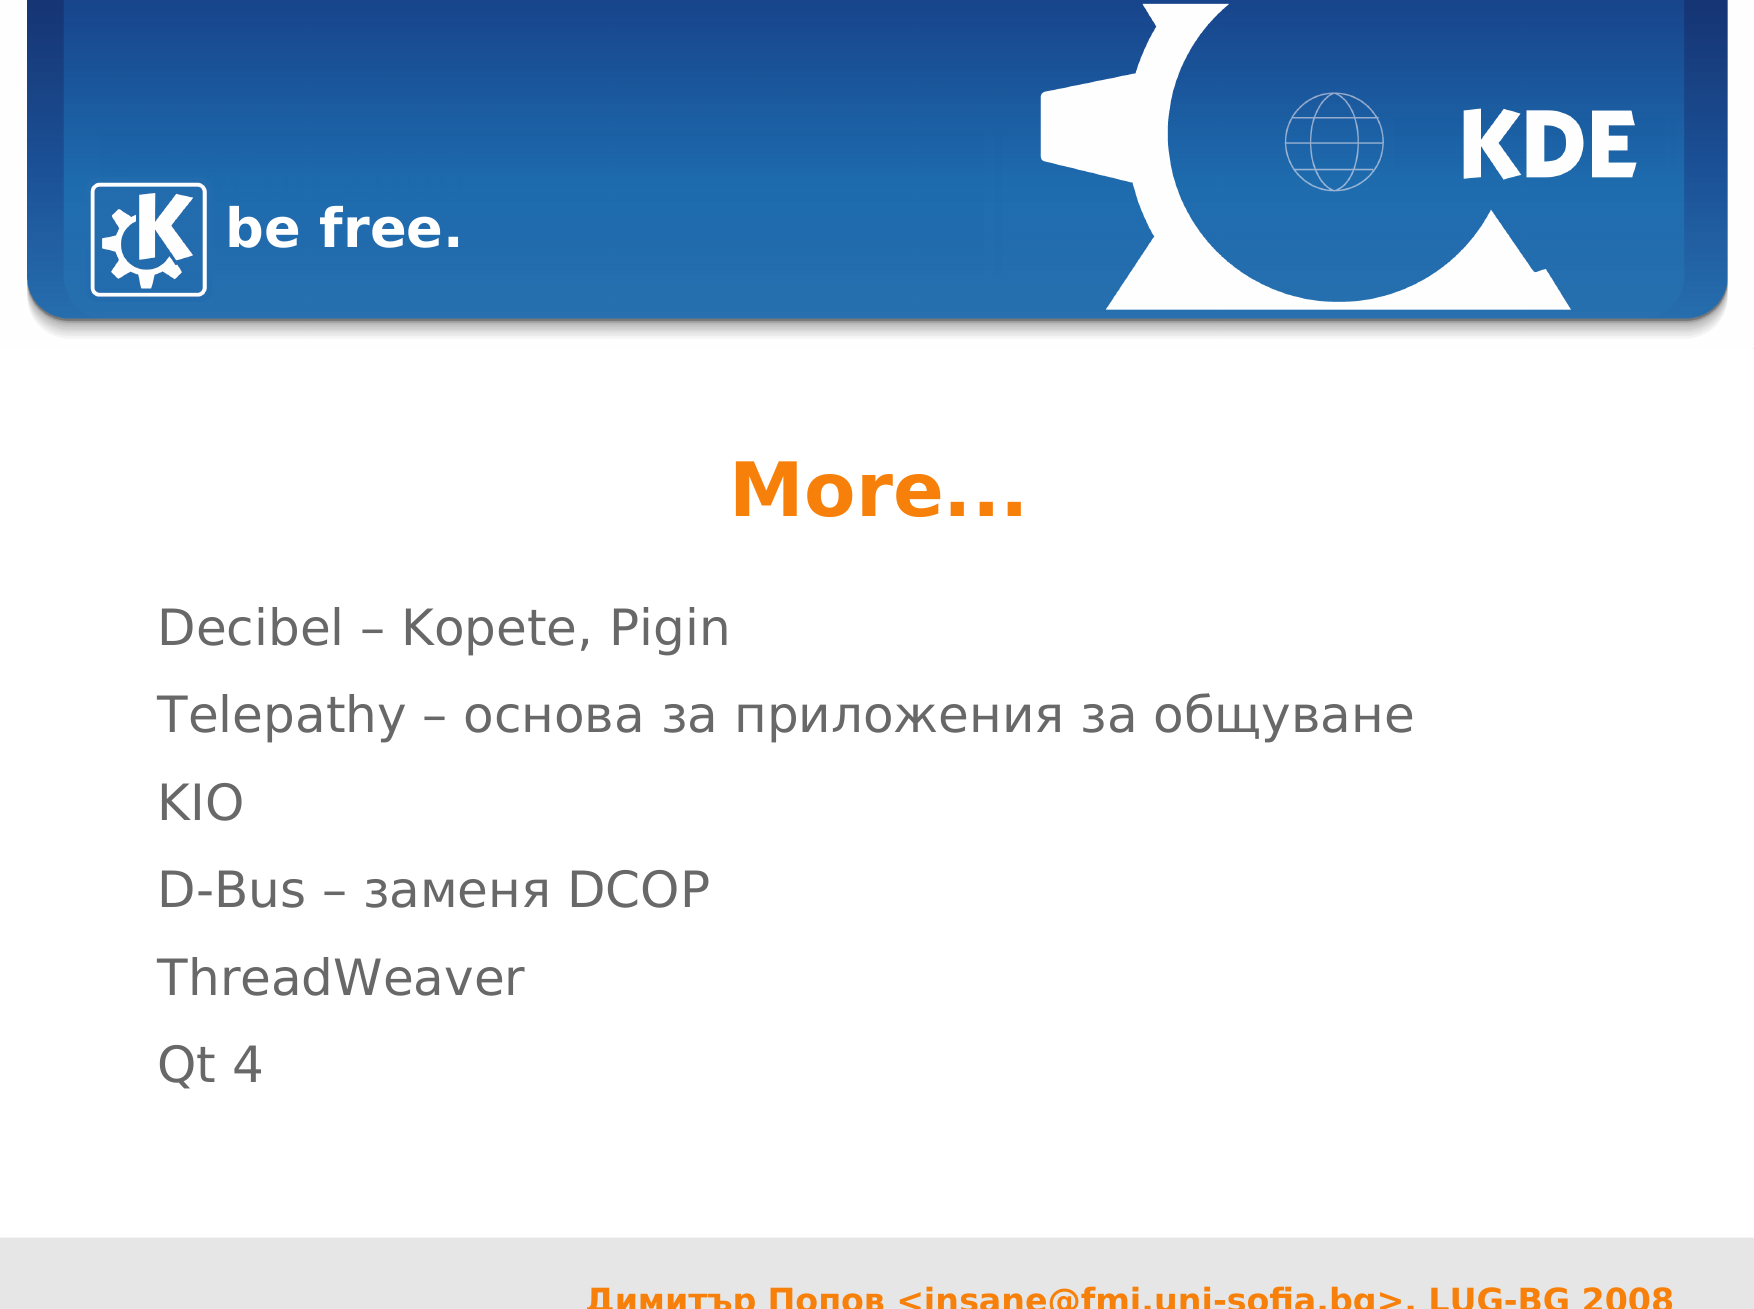

# be free.
More...
Decibel – Kopete, Pigin
Telepathy – основа за приложения за общуване
KIO
D-Bus – заменя DCOP
ThreadWeaver
Qt 4